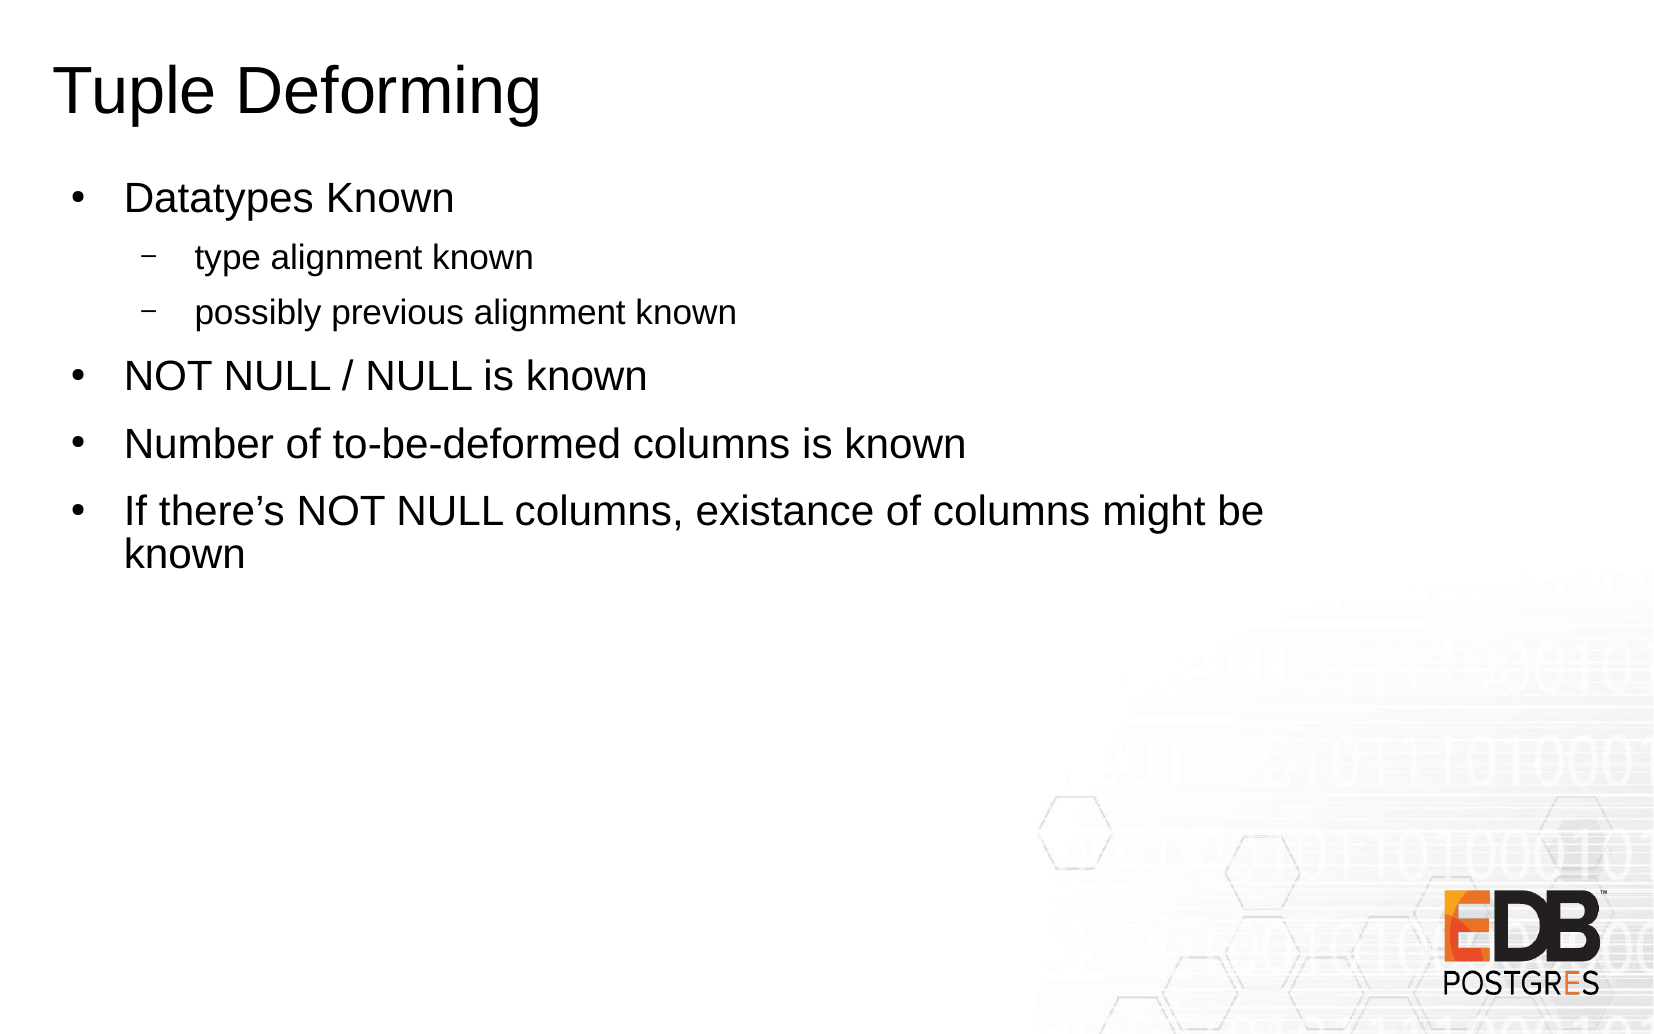

# Tuple Deforming
Datatypes Known
type alignment known
possibly previous alignment known
NOT NULL / NULL is known
Number of to-be-deformed columns is known
If there’s NOT NULL columns, existance of columns might be known